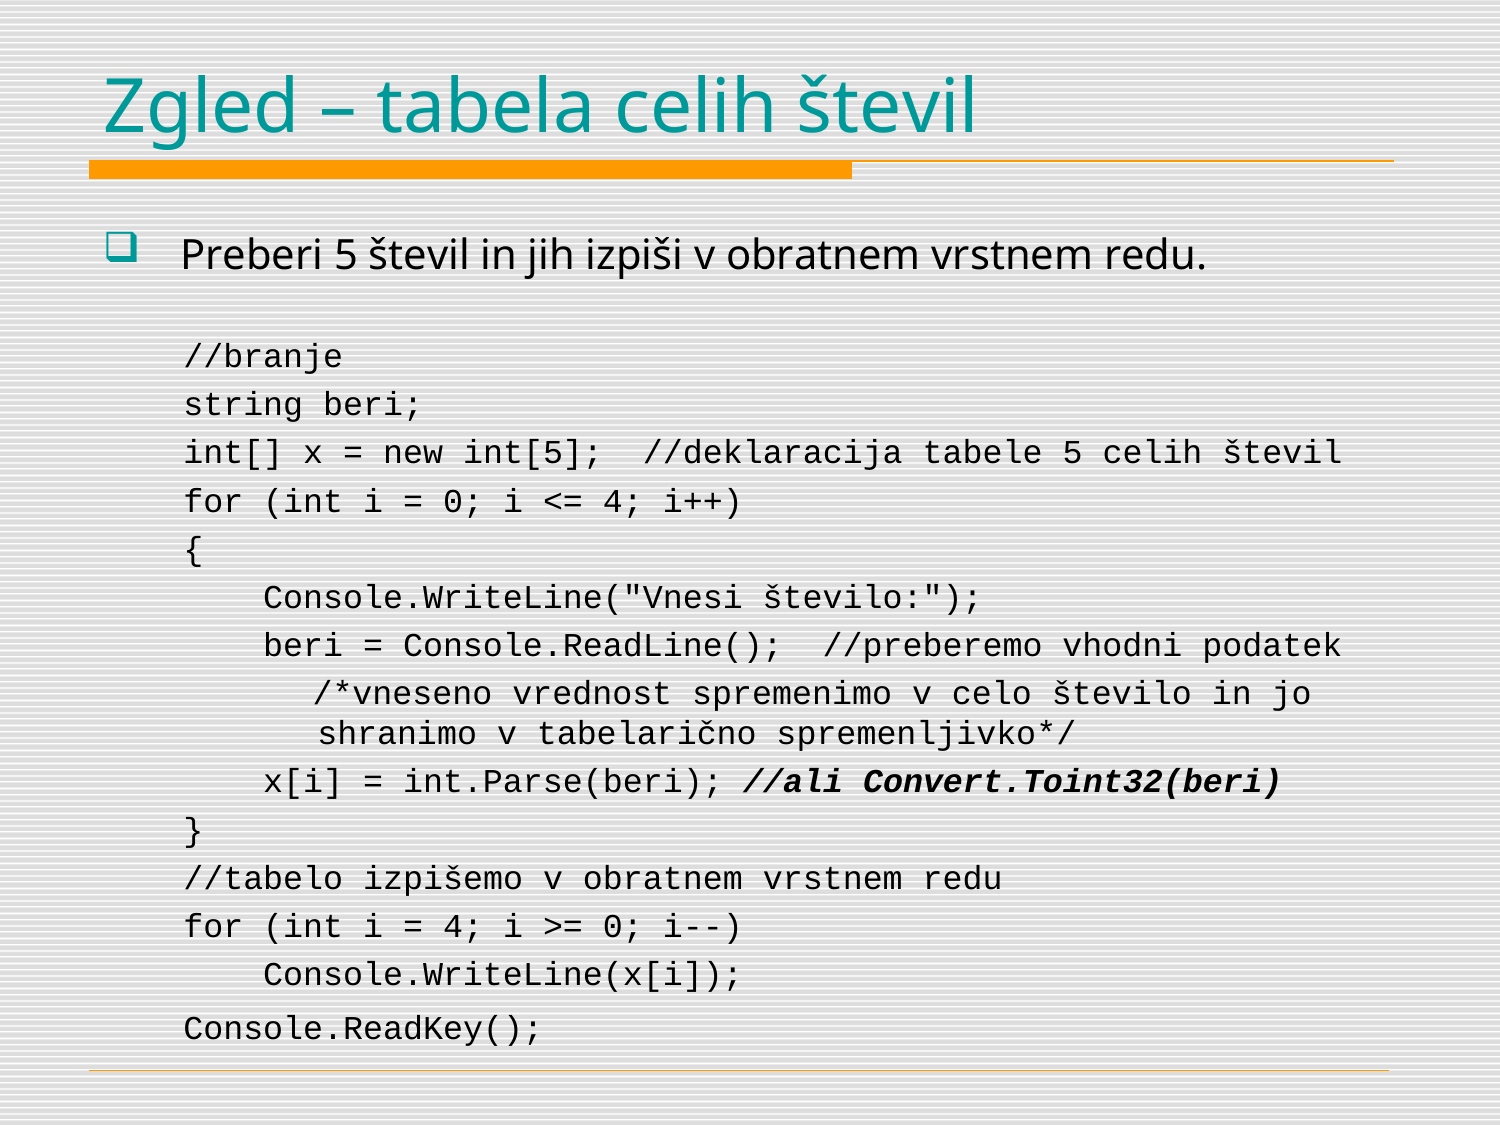

# Zgled – tabela celih števil
Preberi 5 števil in jih izpiši v obratnem vrstnem redu.
 //branje
 string beri;
 int[] x = new int[5]; //deklaracija tabele 5 celih števil
 for (int i = 0; i <= 4; i++)
 {
 Console.WriteLine("Vnesi število:");
 beri = Console.ReadLine(); //preberemo vhodni podatek
 /*vneseno vrednost spremenimo v celo število in jo shranimo v tabelarično spremenljivko*/
 x[i] = int.Parse(beri); //ali Convert.Toint32(beri)
 }
 //tabelo izpišemo v obratnem vrstnem redu
 for (int i = 4; i >= 0; i--)
 Console.WriteLine(x[i]);
 Console.ReadKey();